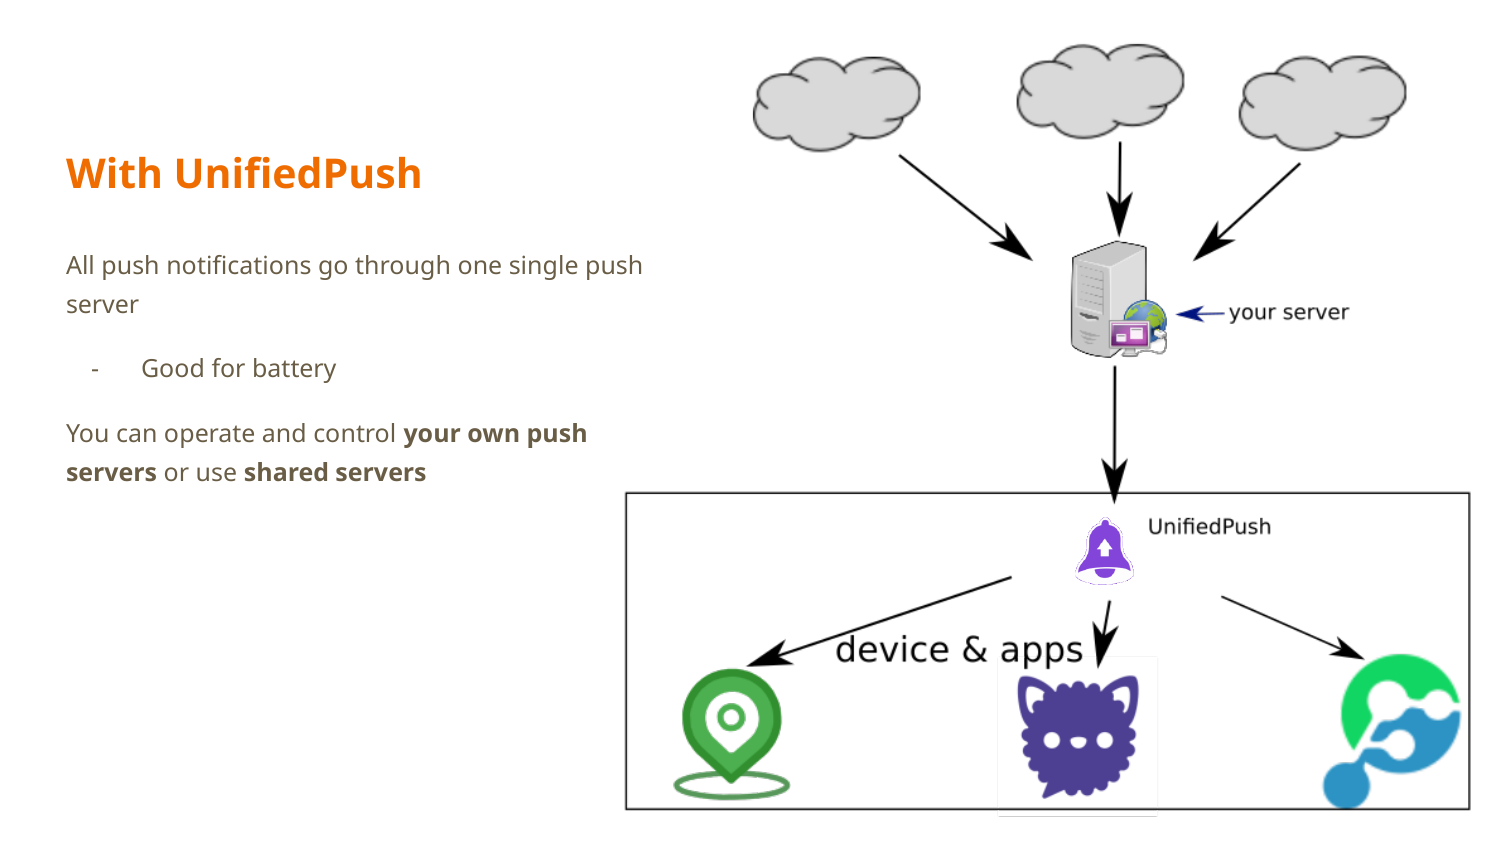

# With UnifiedPush
All push notifications go through one single push server
Good for battery
You can operate and control your own push servers or use shared servers